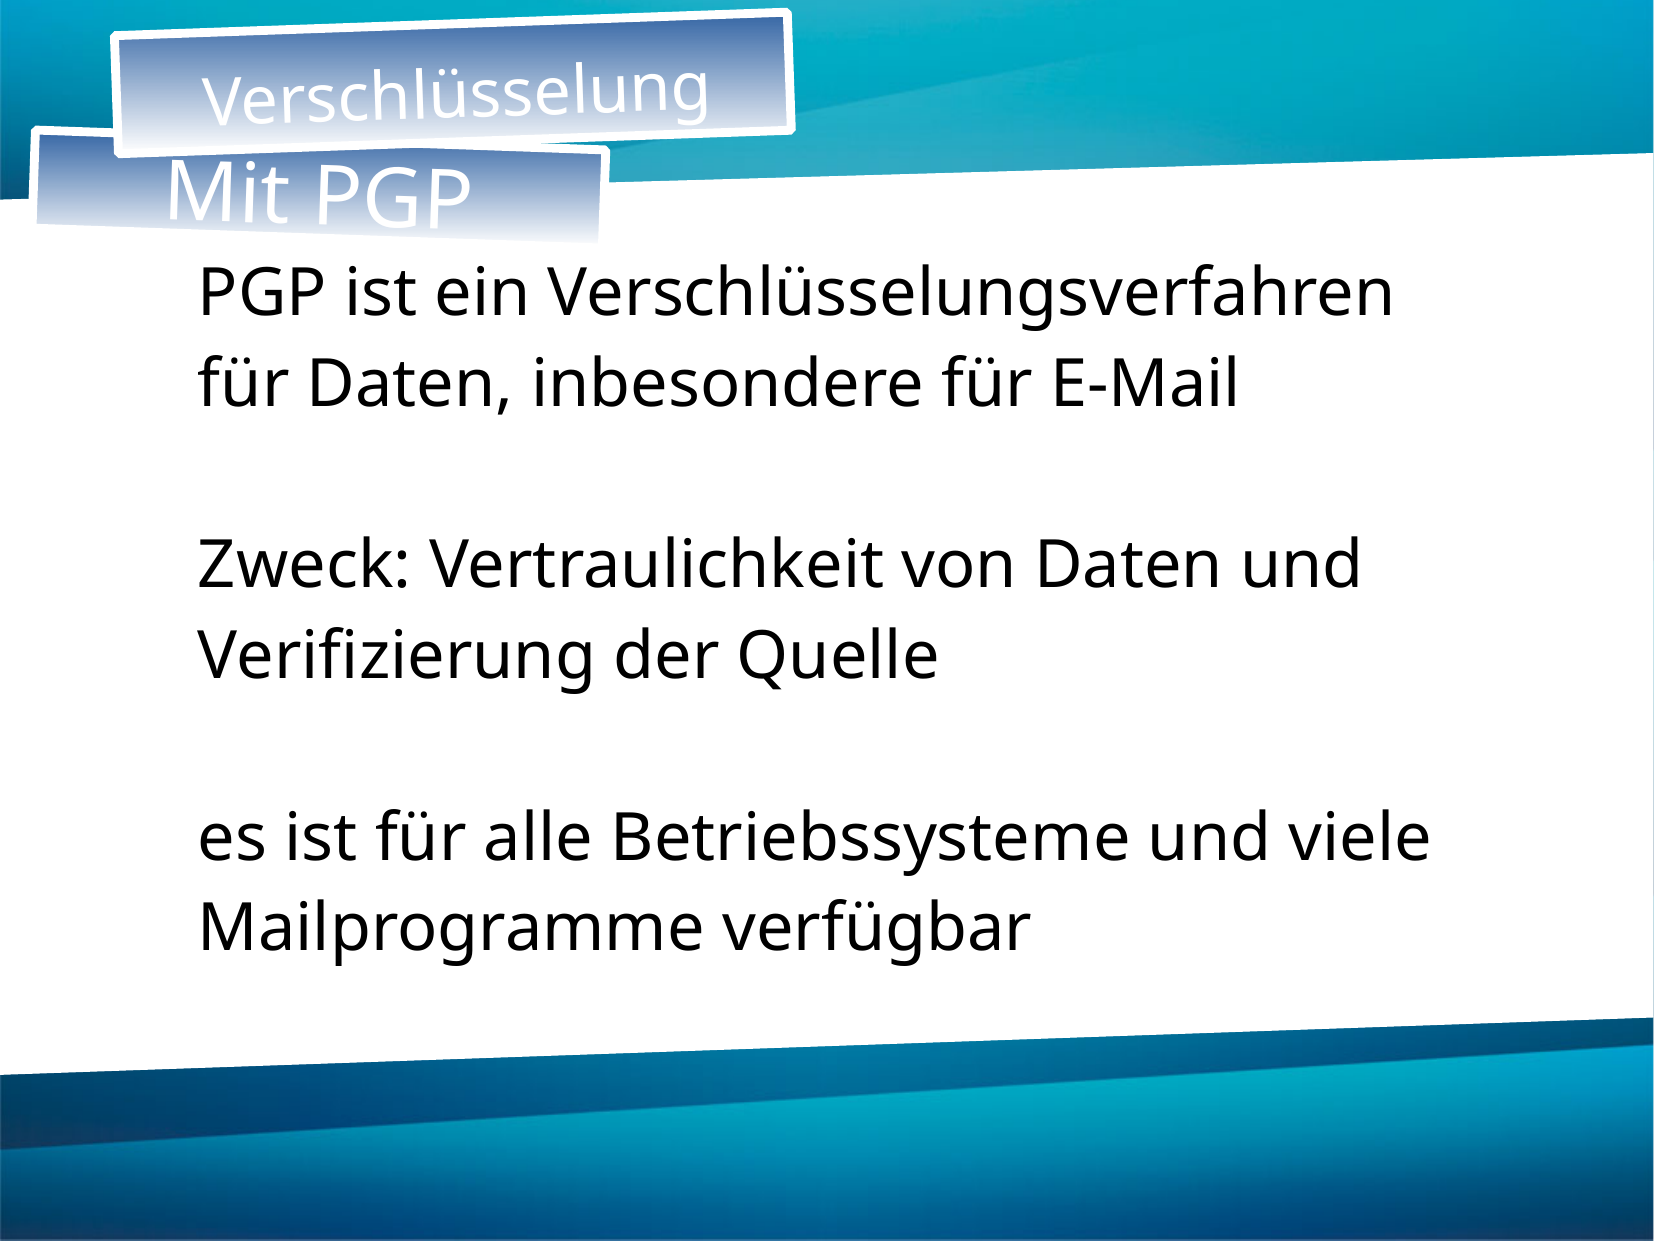

Verschlüsselung
Mit PGP
PGP ist ein Verschlüsselungsverfahren für Daten, inbesondere für E-Mail
Zweck: Vertraulichkeit von Daten und Verifizierung der Quelle
es ist für alle Betriebssysteme und viele Mailprogramme verfügbar